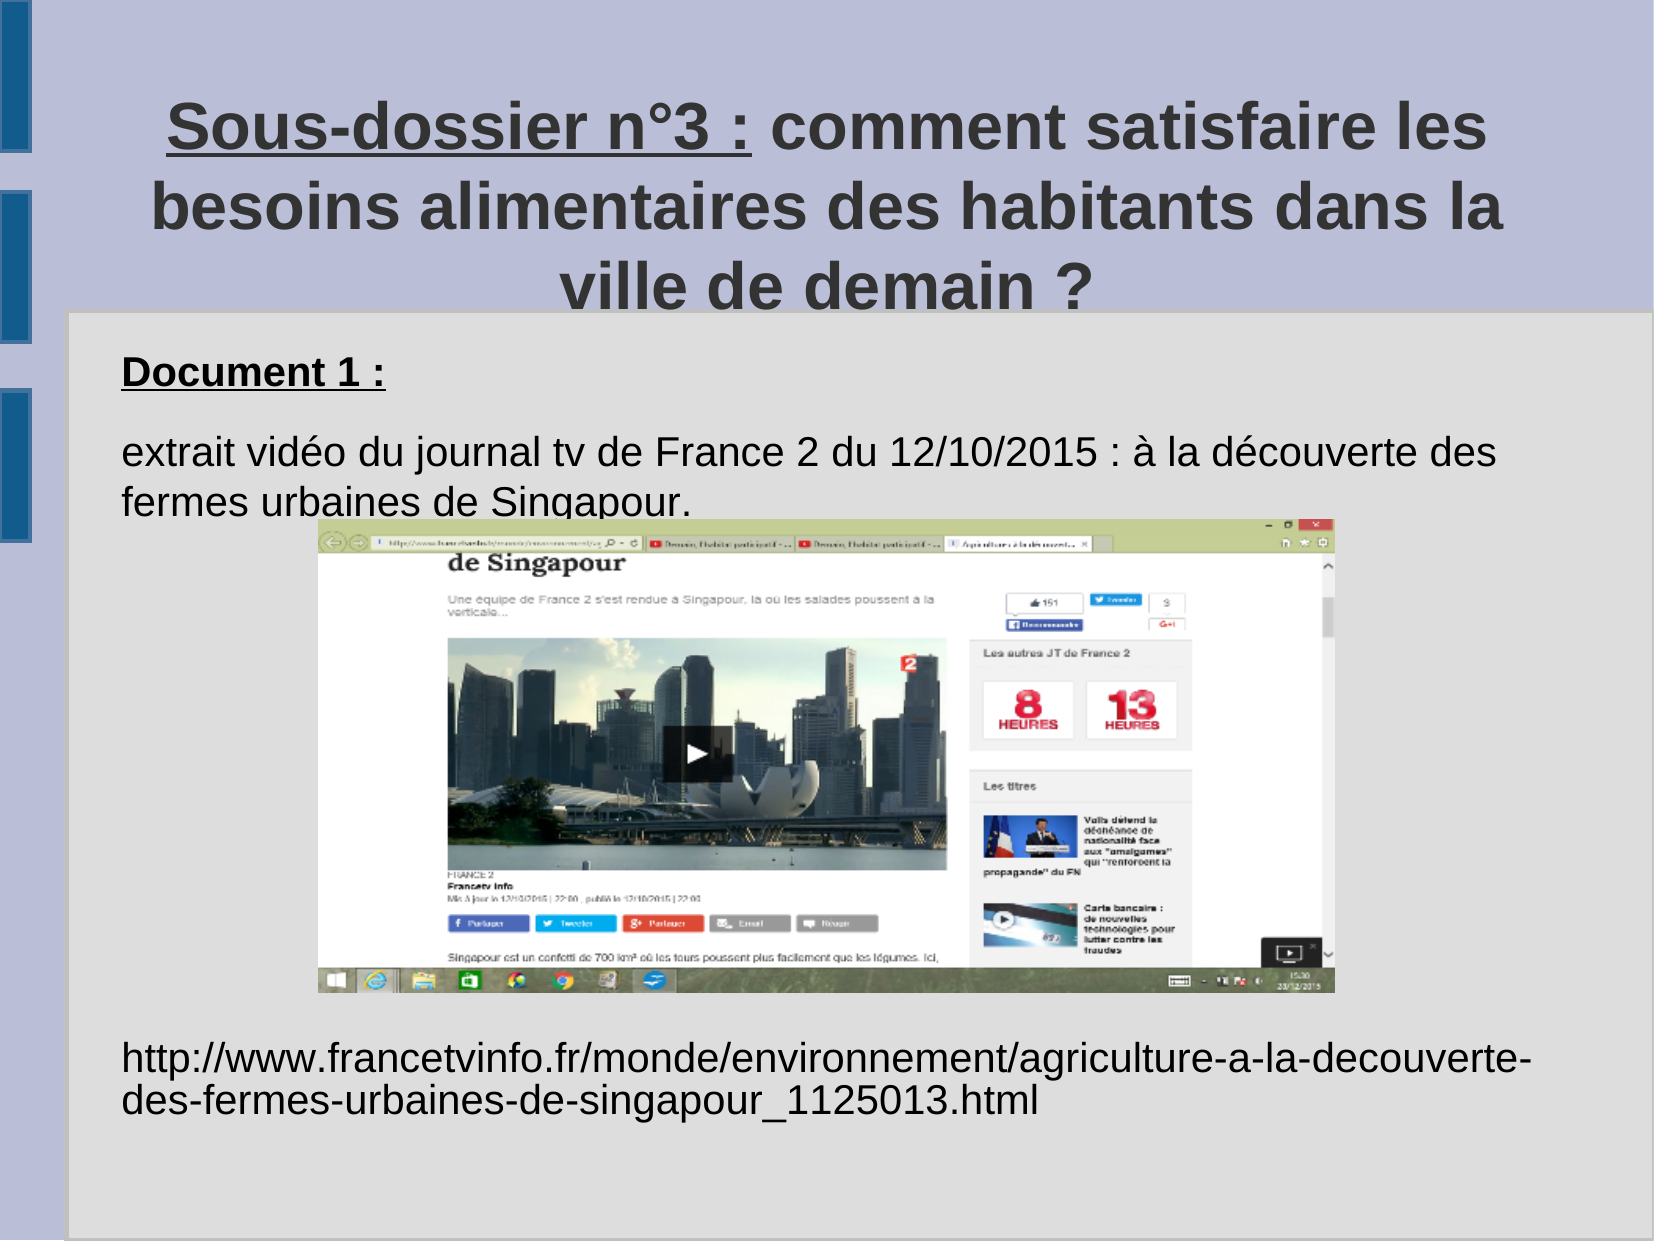

# Sous-dossier n°3 : comment satisfaire les besoins alimentaires des habitants dans la ville de demain ?
Document 1 :
extrait vidéo du journal tv de France 2 du 12/10/2015 : à la découverte des fermes urbaines de Singapour.
http://www.francetvinfo.fr/monde/environnement/agriculture-a-la-decouverte-des-fermes-urbaines-de-singapour_1125013.html